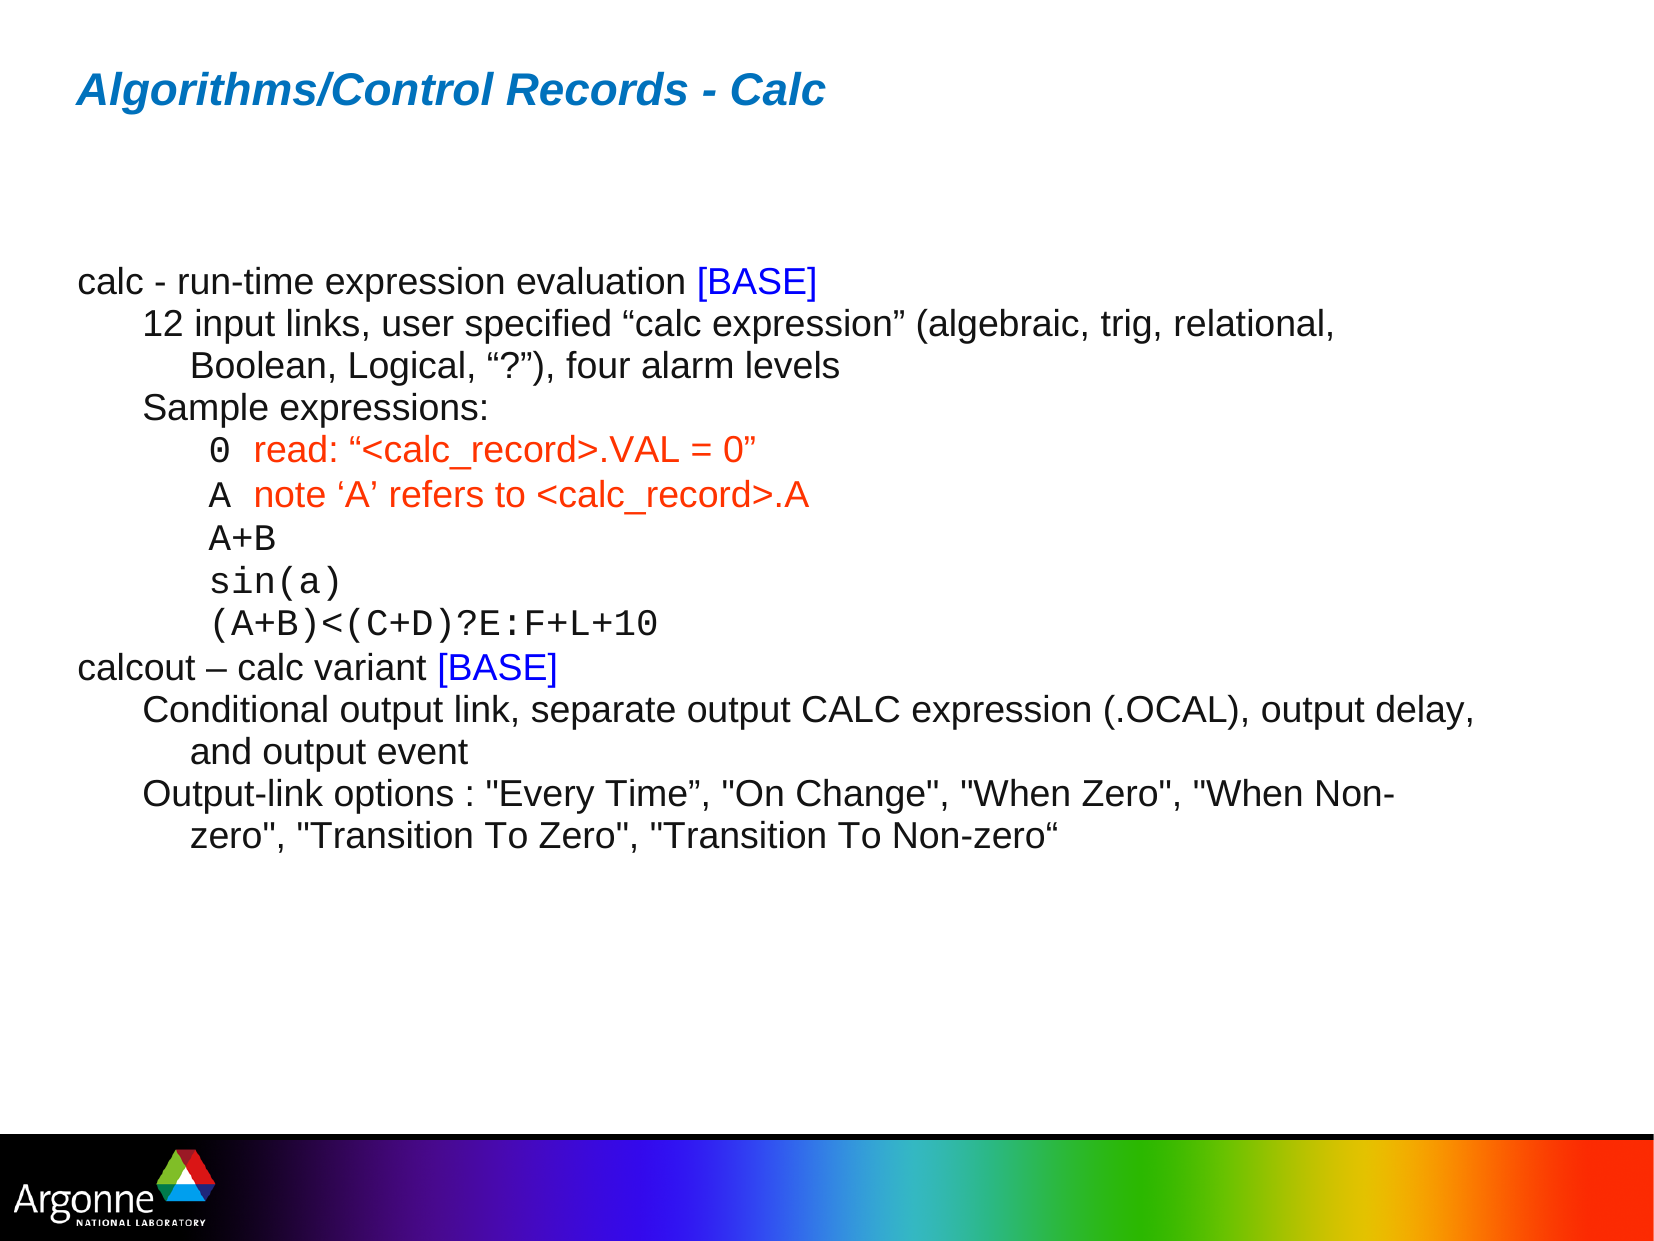

# Algorithms/Control Records - Calc
calc - run-time expression evaluation [BASE]
12 input links, user specified “calc expression” (algebraic, trig, relational, Boolean, Logical, “?”), four alarm levels
Sample expressions:
0 read: “<calc_record>.VAL = 0”
A note ‘A’ refers to <calc_record>.A
A+B
sin(a)
(A+B)<(C+D)?E:F+L+10
calcout – calc variant [BASE]
Conditional output link, separate output CALC expression (.OCAL), output delay, and output event
Output-link options : "Every Time”, "On Change", "When Zero", "When Non-zero", "Transition To Zero", "Transition To Non-zero“